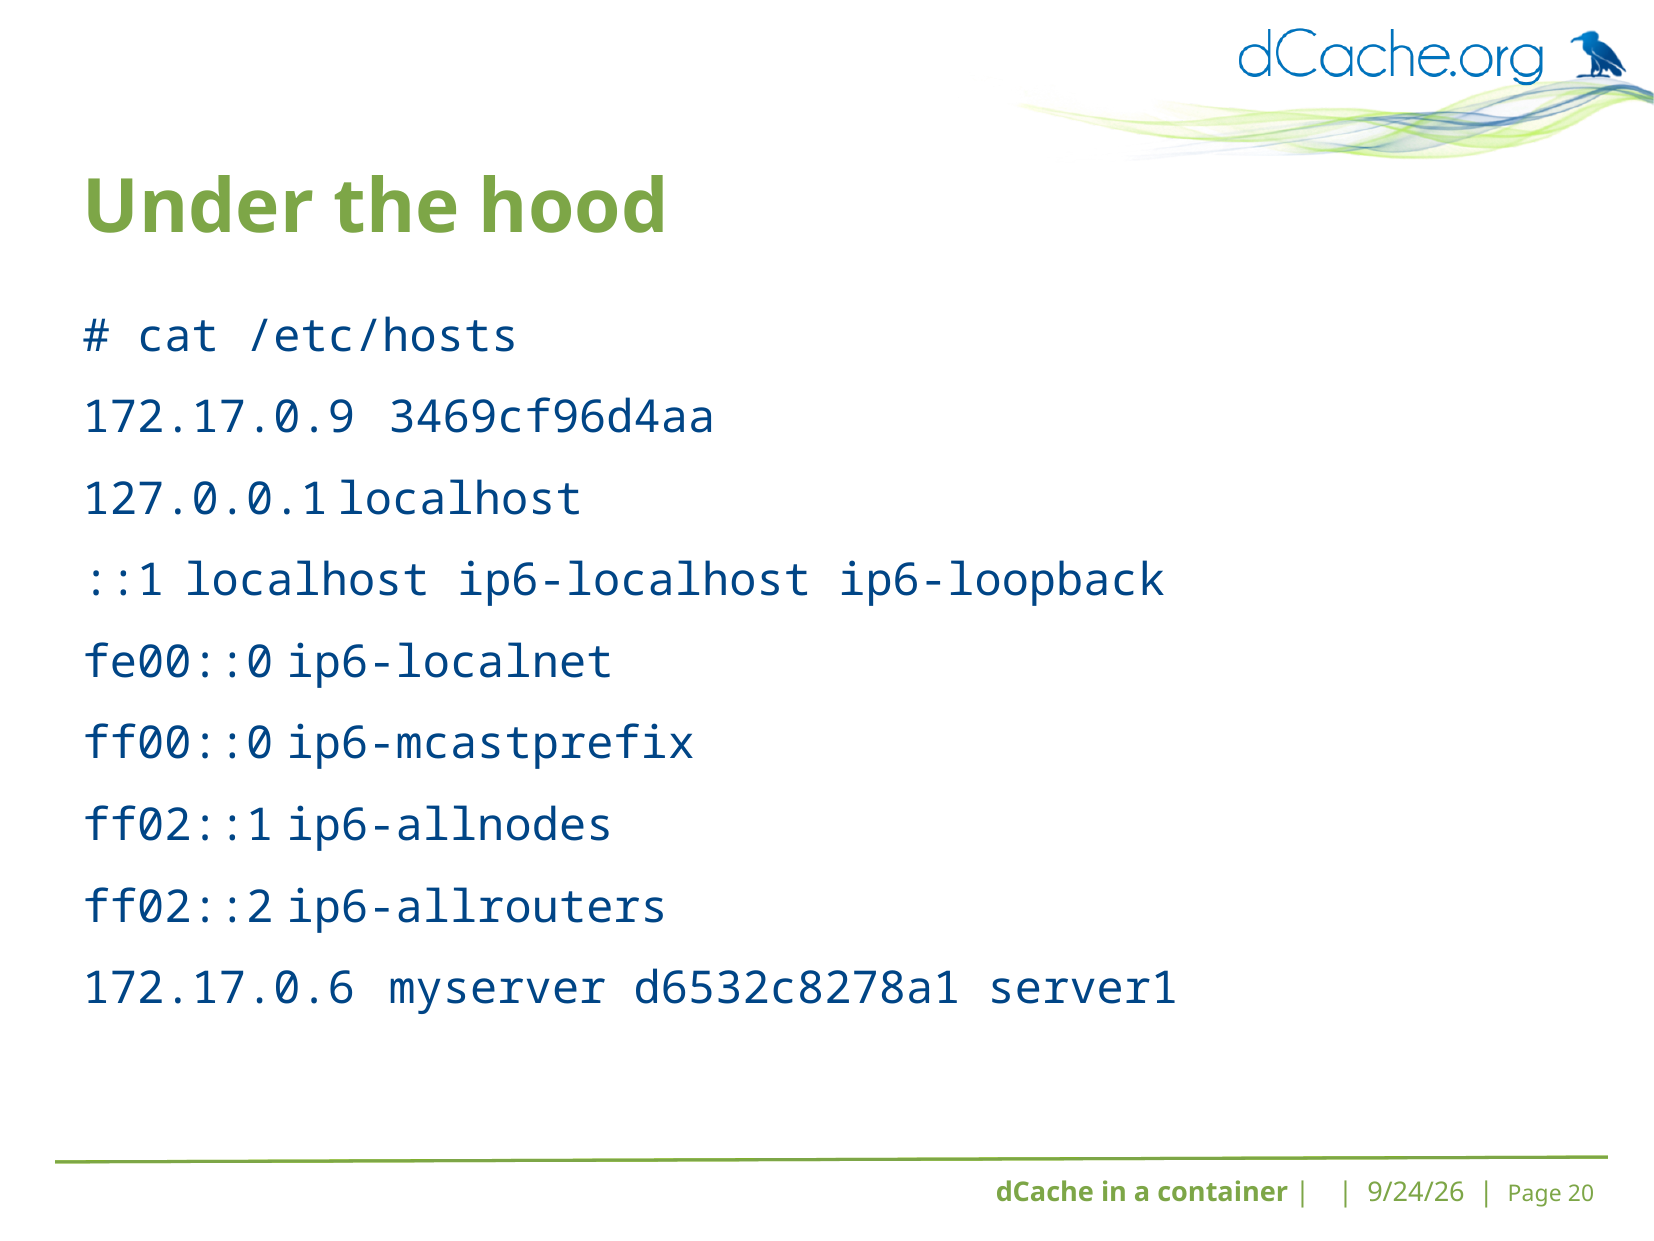

# Under the hood
# cat /etc/hosts
172.17.0.9	3469cf96d4aa
127.0.0.1	localhost
::1	localhost ip6-localhost ip6-loopback
fe00::0	ip6-localnet
ff00::0	ip6-mcastprefix
ff02::1	ip6-allnodes
ff02::2	ip6-allrouters
172.17.0.6	myserver d6532c8278a1 server1
20